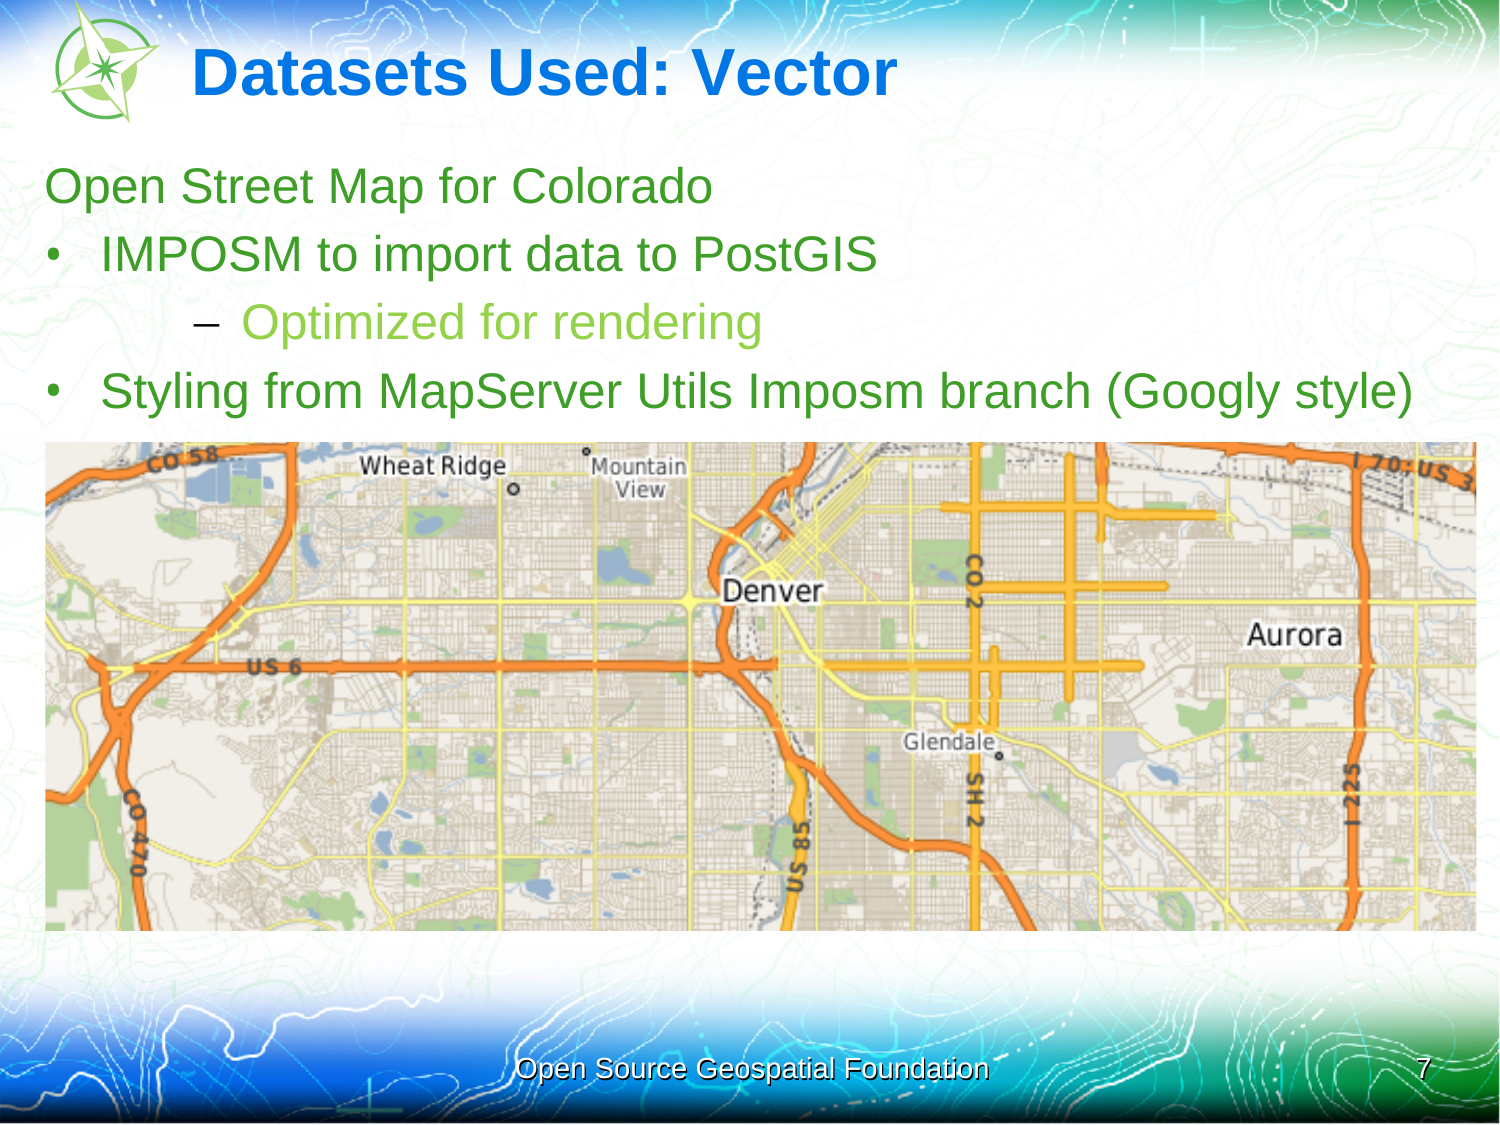

# Datasets Used: Vector
Open Street Map for Colorado
IMPOSM to import data to PostGIS
Optimized for rendering
Styling from MapServer Utils Imposm branch (Googly style)
Open Source Geospatial Foundation